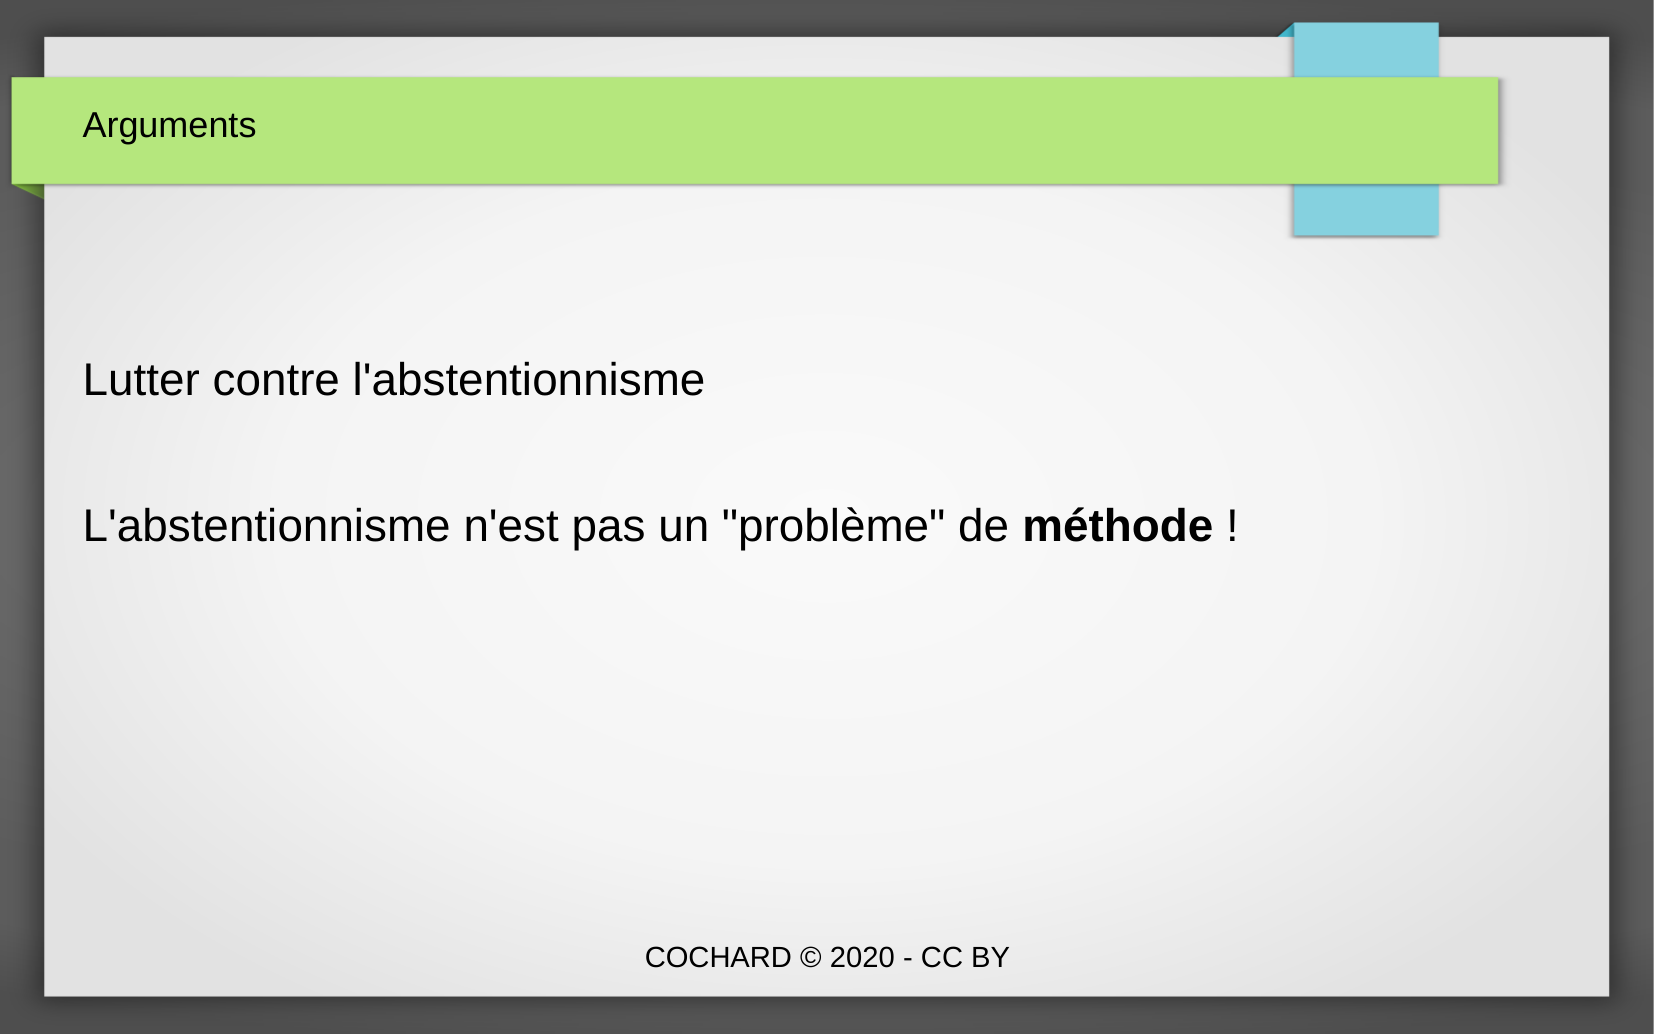

# Arguments
Lutter contre l'abstentionnisme
L'abstentionnisme n'est pas un "problème" de méthode !
COCHARD © 2020 - CC BY